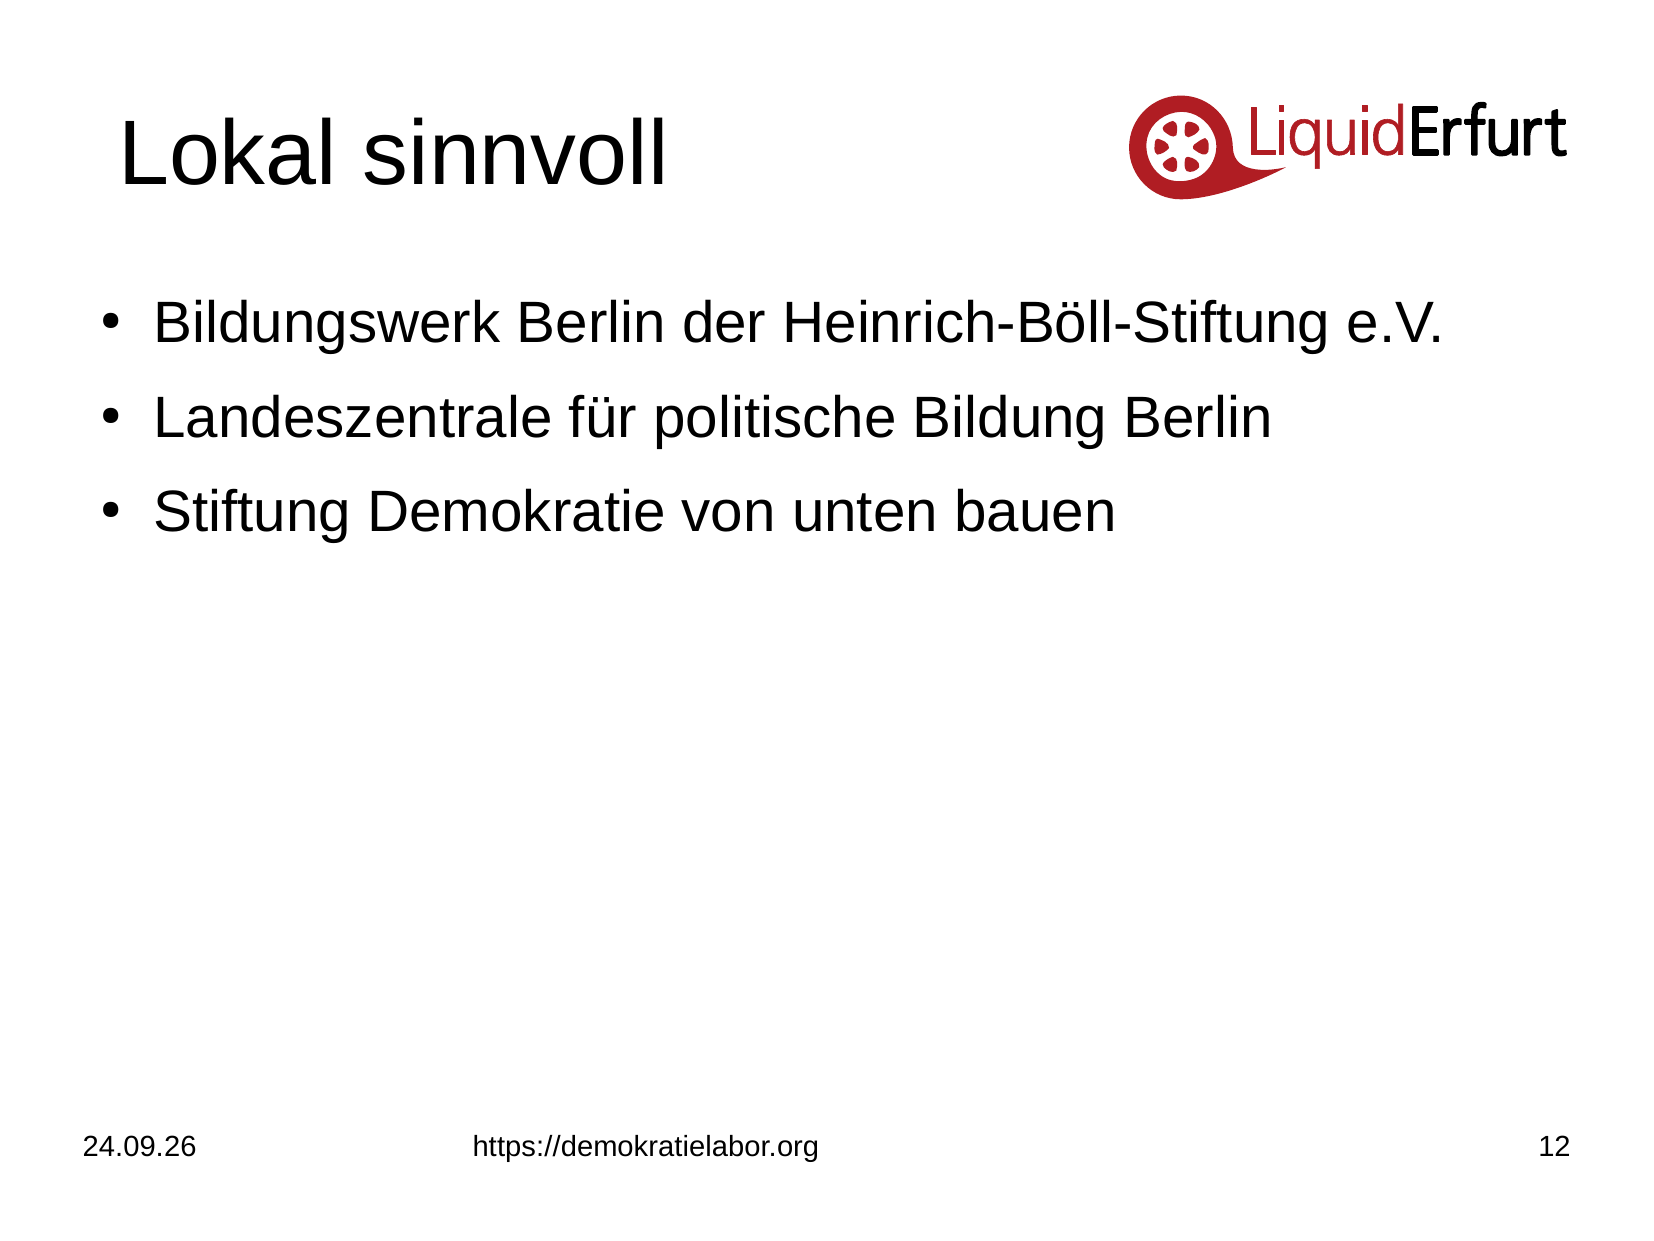

# Lokal sinnvoll
Bildungswerk Berlin der Heinrich-Böll-Stiftung e.V.
Landeszentrale für politische Bildung Berlin
Stiftung Demokratie von unten bauen
https://demokratielabor.org
12